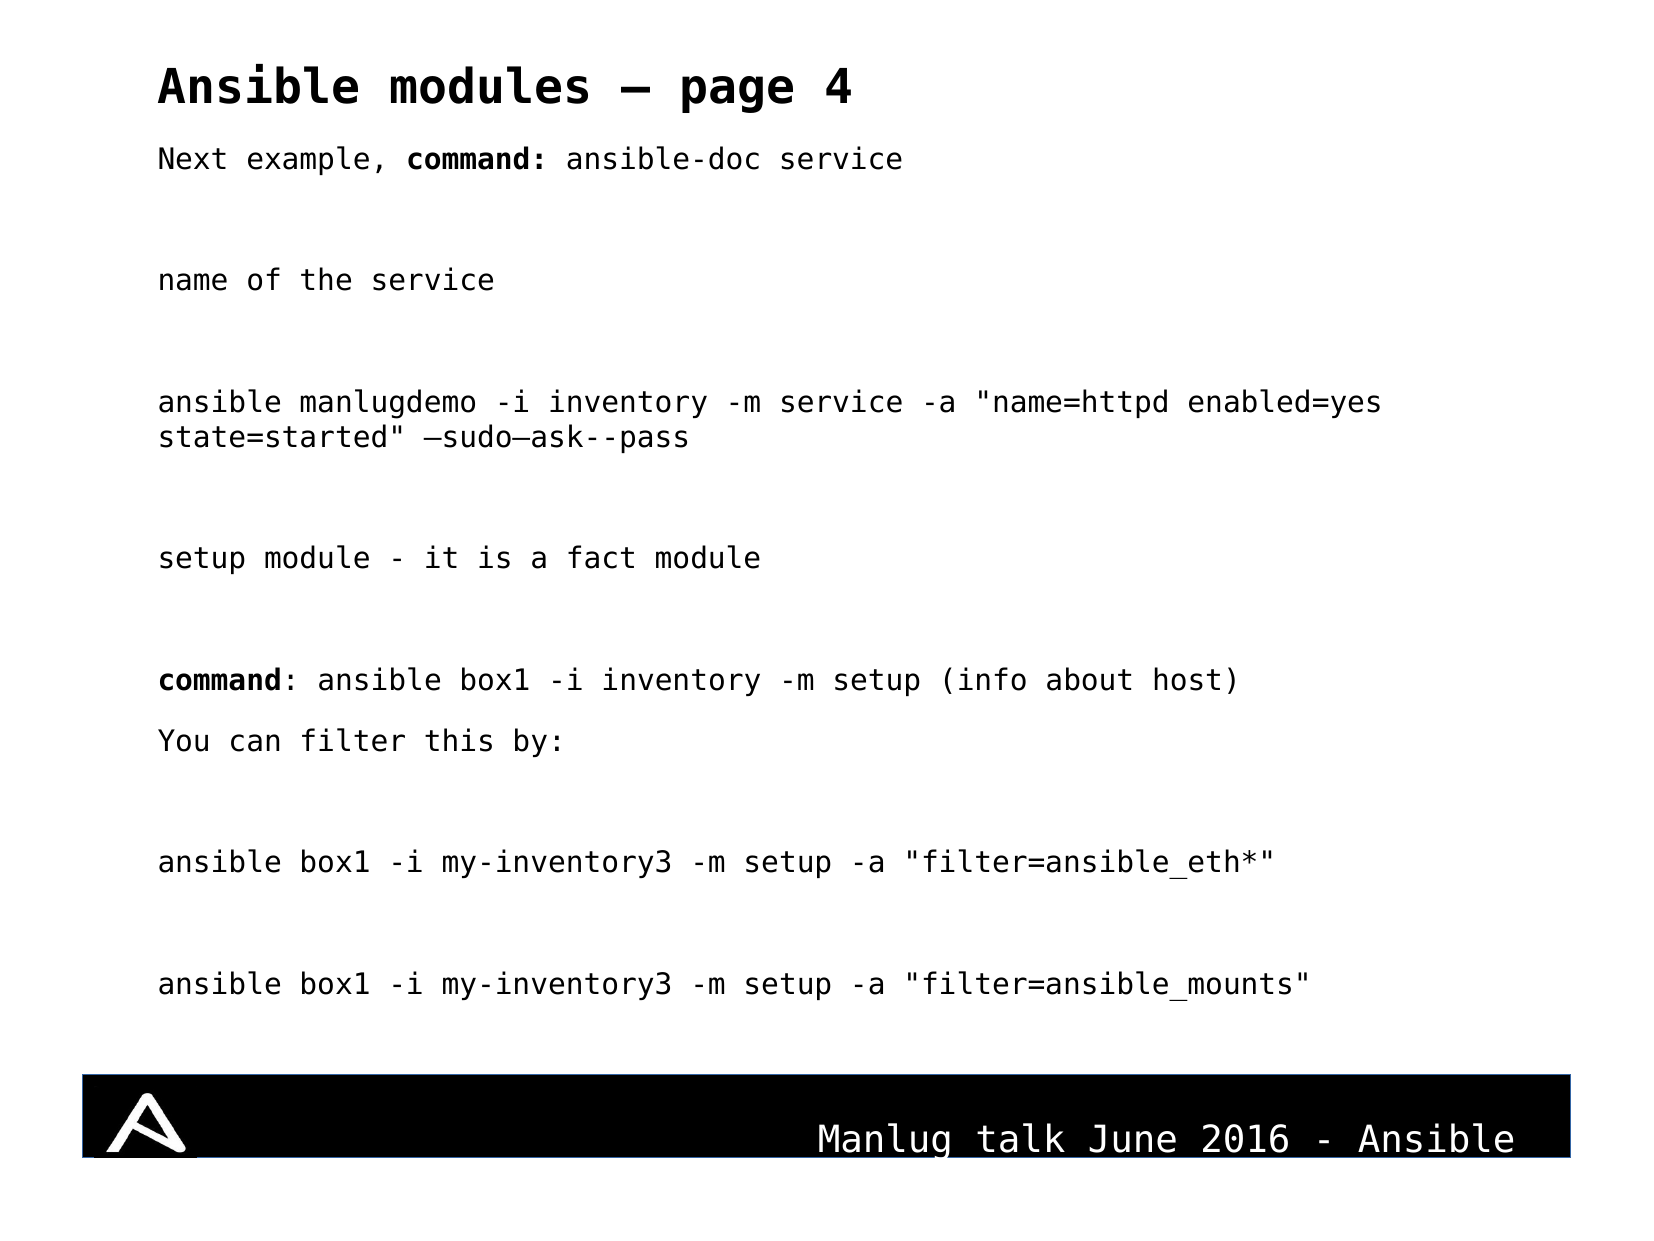

#
Ansible modules – page 4
Next example, command: ansible-doc service
name of the service
ansible manlugdemo -i inventory -m service -a "name=httpd enabled=yes state=started" –sudo—ask--pass
setup module - it is a fact module
command: ansible box1 -i inventory -m setup (info about host)
You can filter this by:
ansible box1 -i my-inventory3 -m setup -a "filter=ansible_eth*"
ansible box1 -i my-inventory3 -m setup -a "filter=ansible_mounts"
Manlug talk June 2016 - Ansible